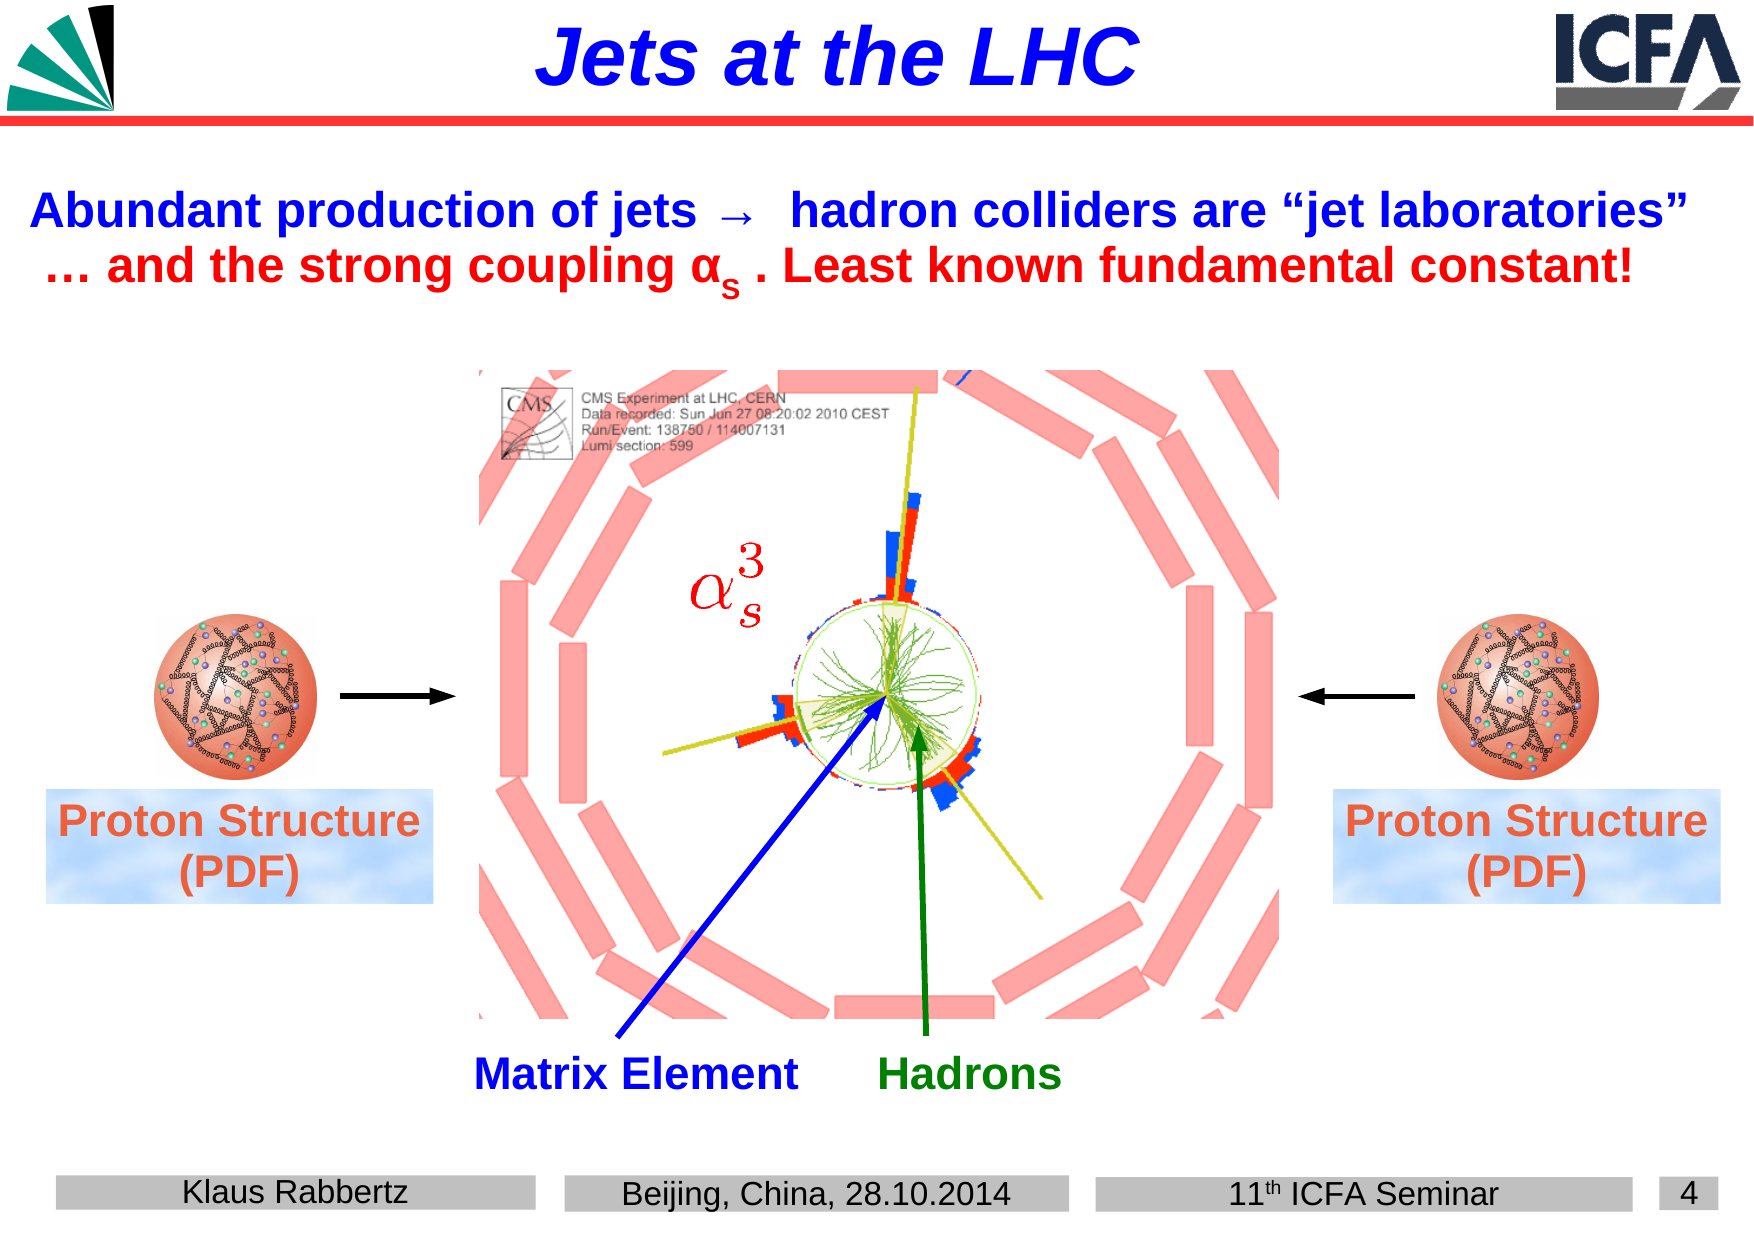

# Jets at the LHC
Abundant production of jets → hadron colliders are “jet laboratories”
 … and the strong coupling αS . Least known fundamental constant!
Proton Structure
(PDF)
Proton Structure
(PDF)
Matrix Element
Hadrons